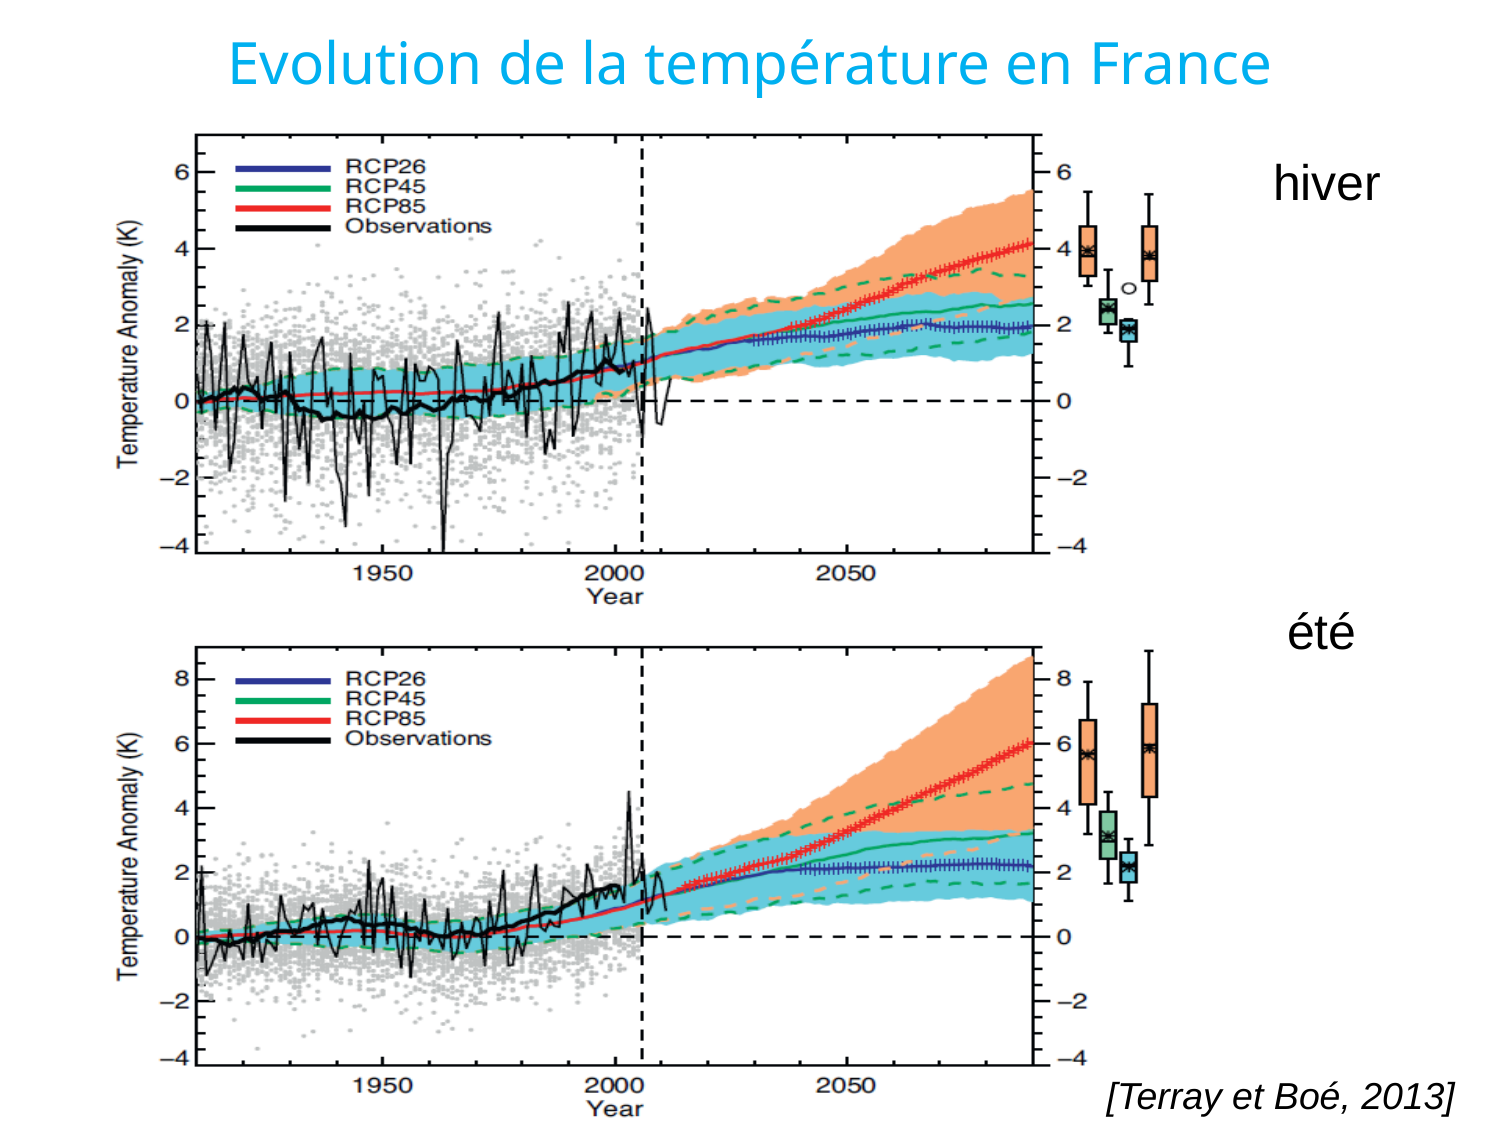

Evolution de la température en France
hiver
été
[Terray et Boé, 2013]